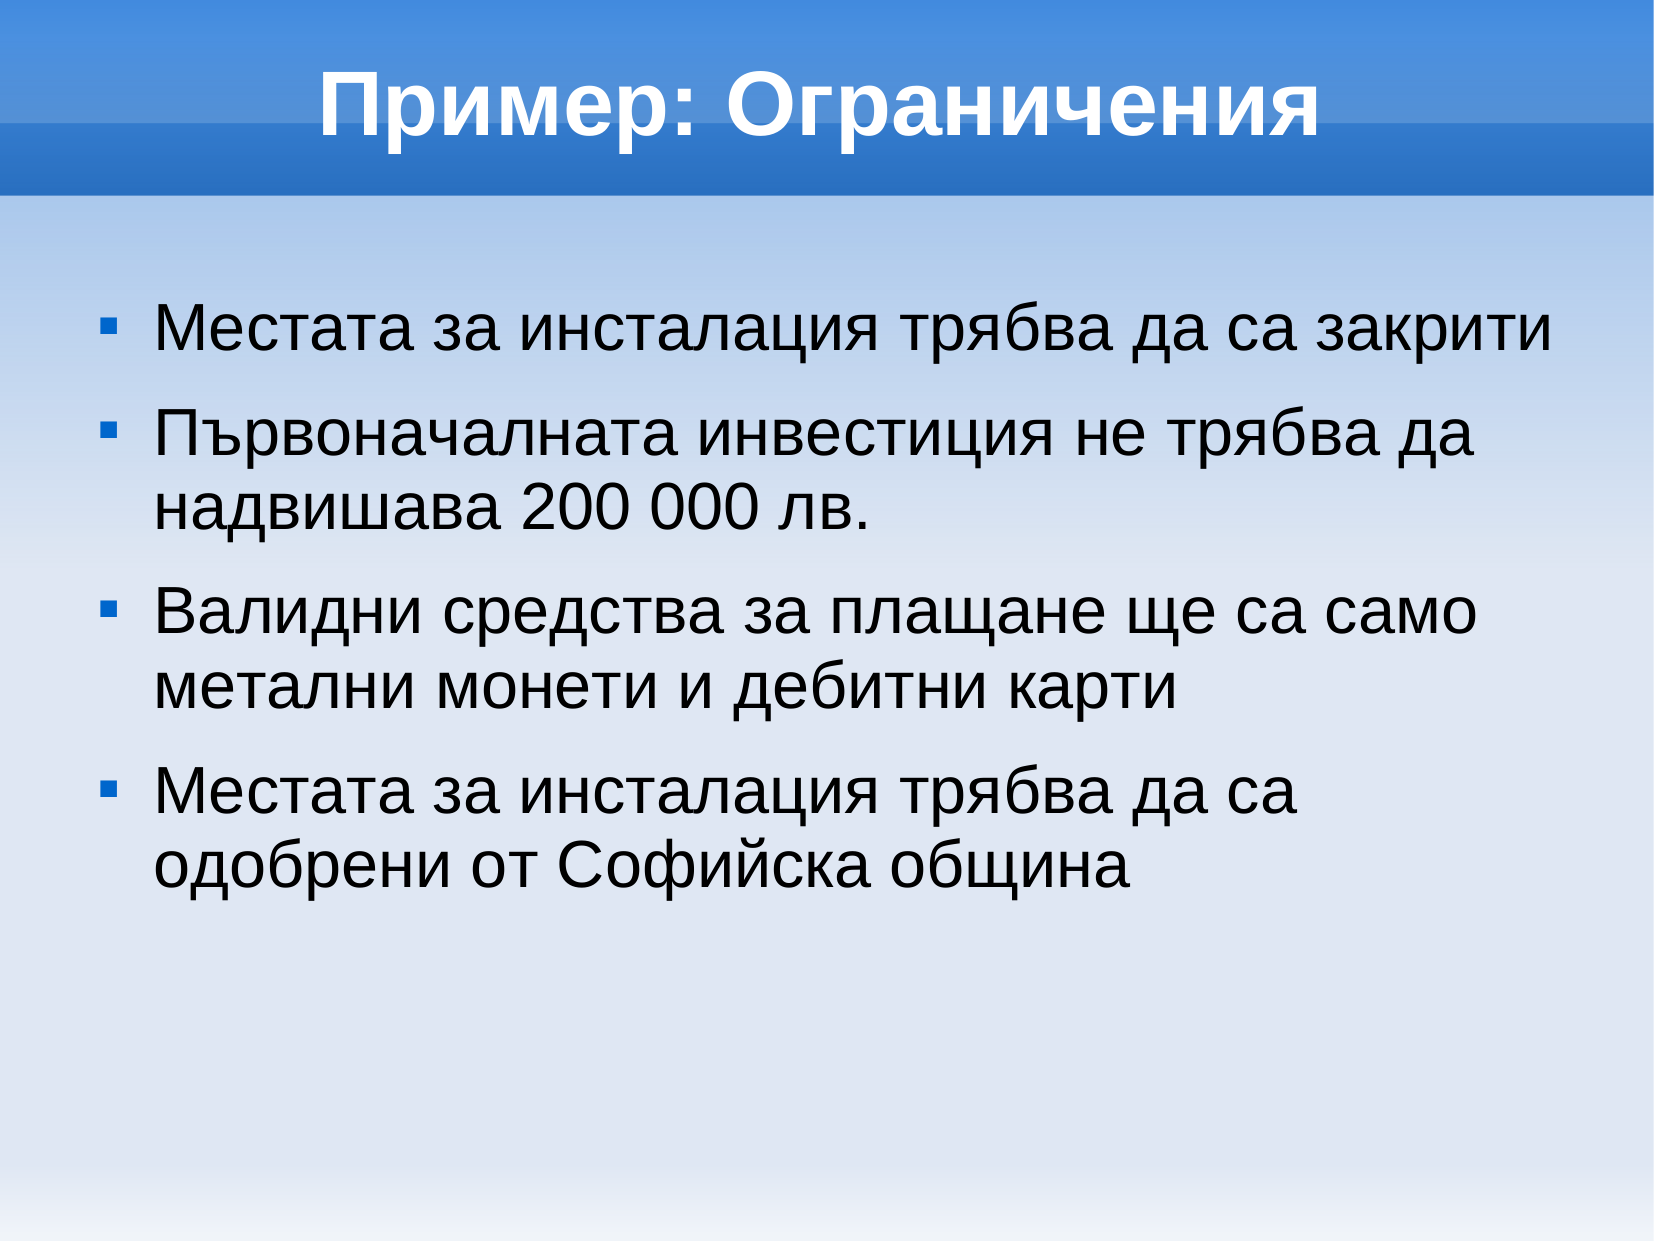

# Пример: Ограничения
Местата за инсталация трябва да са закрити
Първоначалната инвестиция не трябва да надвишава 200 000 лв.
Валидни средства за плащане ще са само метални монети и дебитни карти
Местата за инсталация трябва да са одобрени от Софийска община